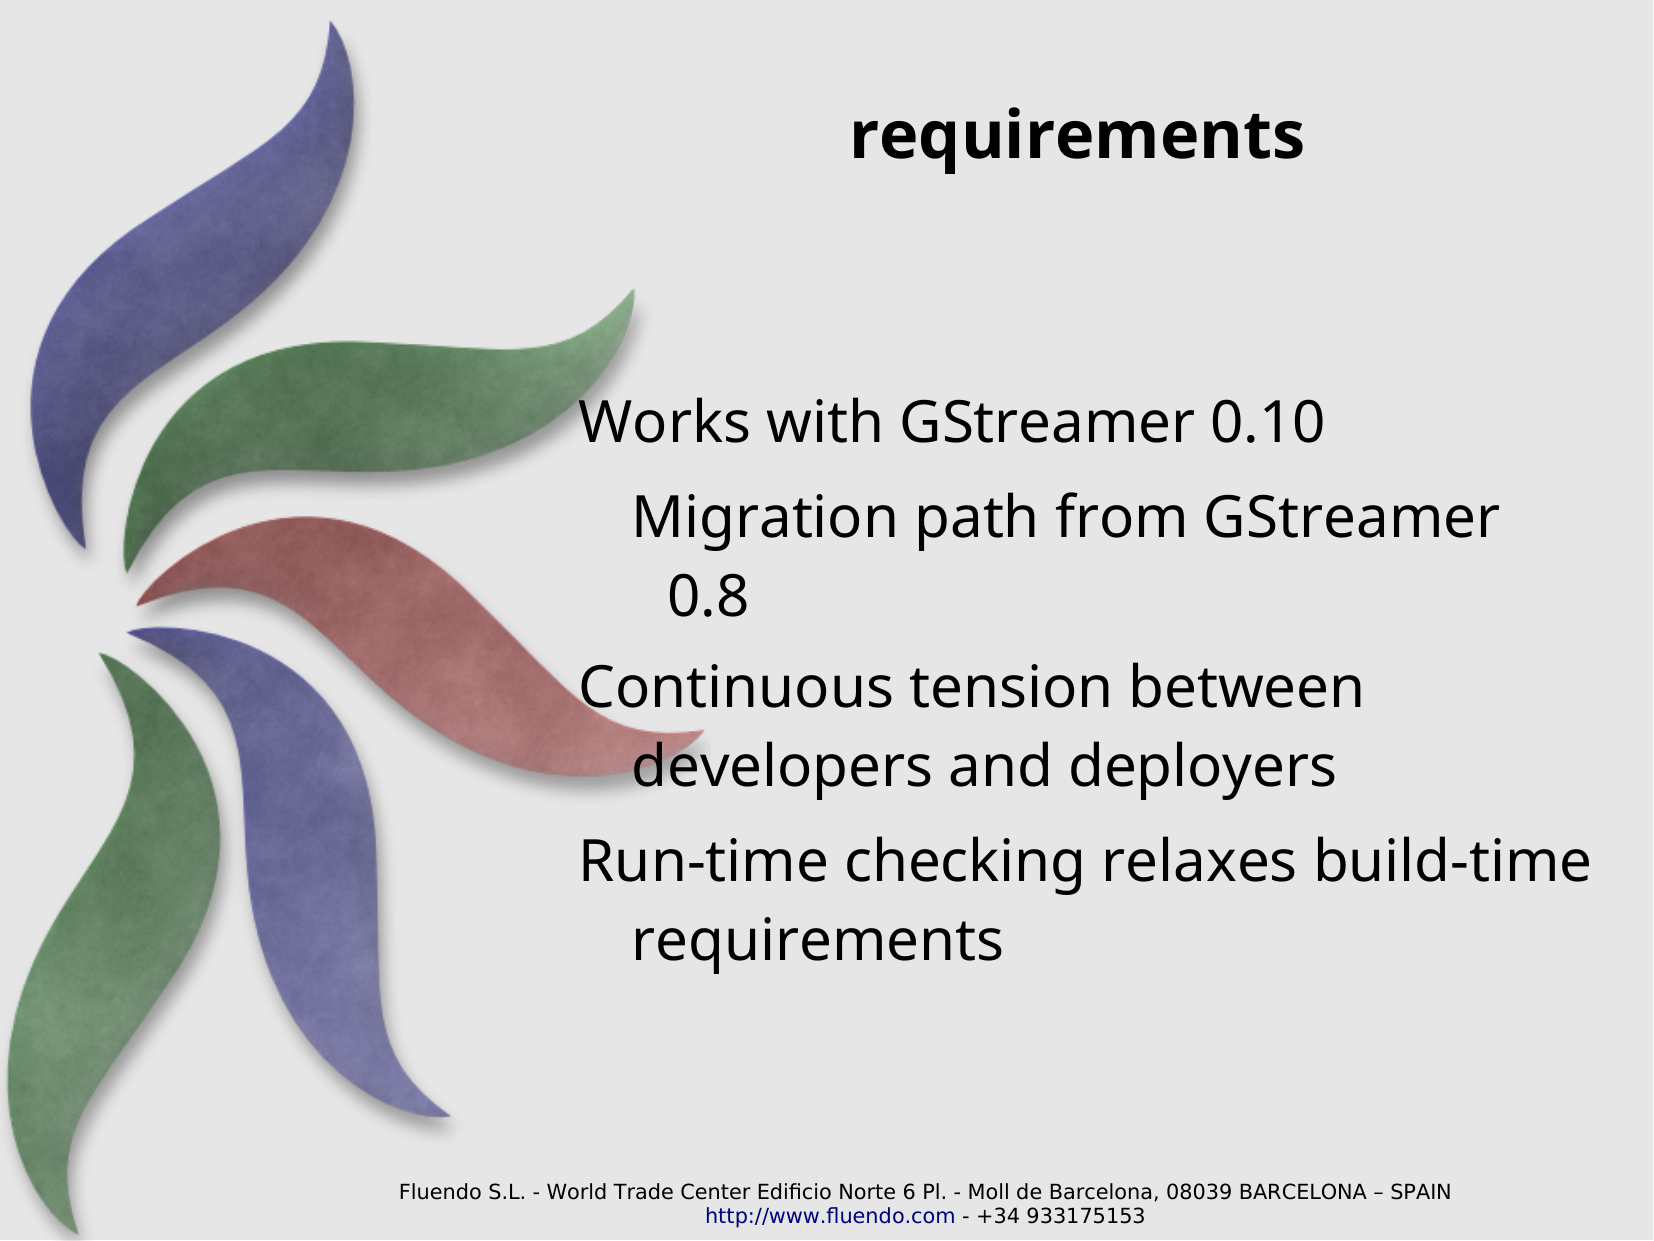

# requirements
Works with GStreamer 0.10
Migration path from GStreamer 0.8
Continuous tension between developers and deployers
Run-time checking relaxes build-time requirements